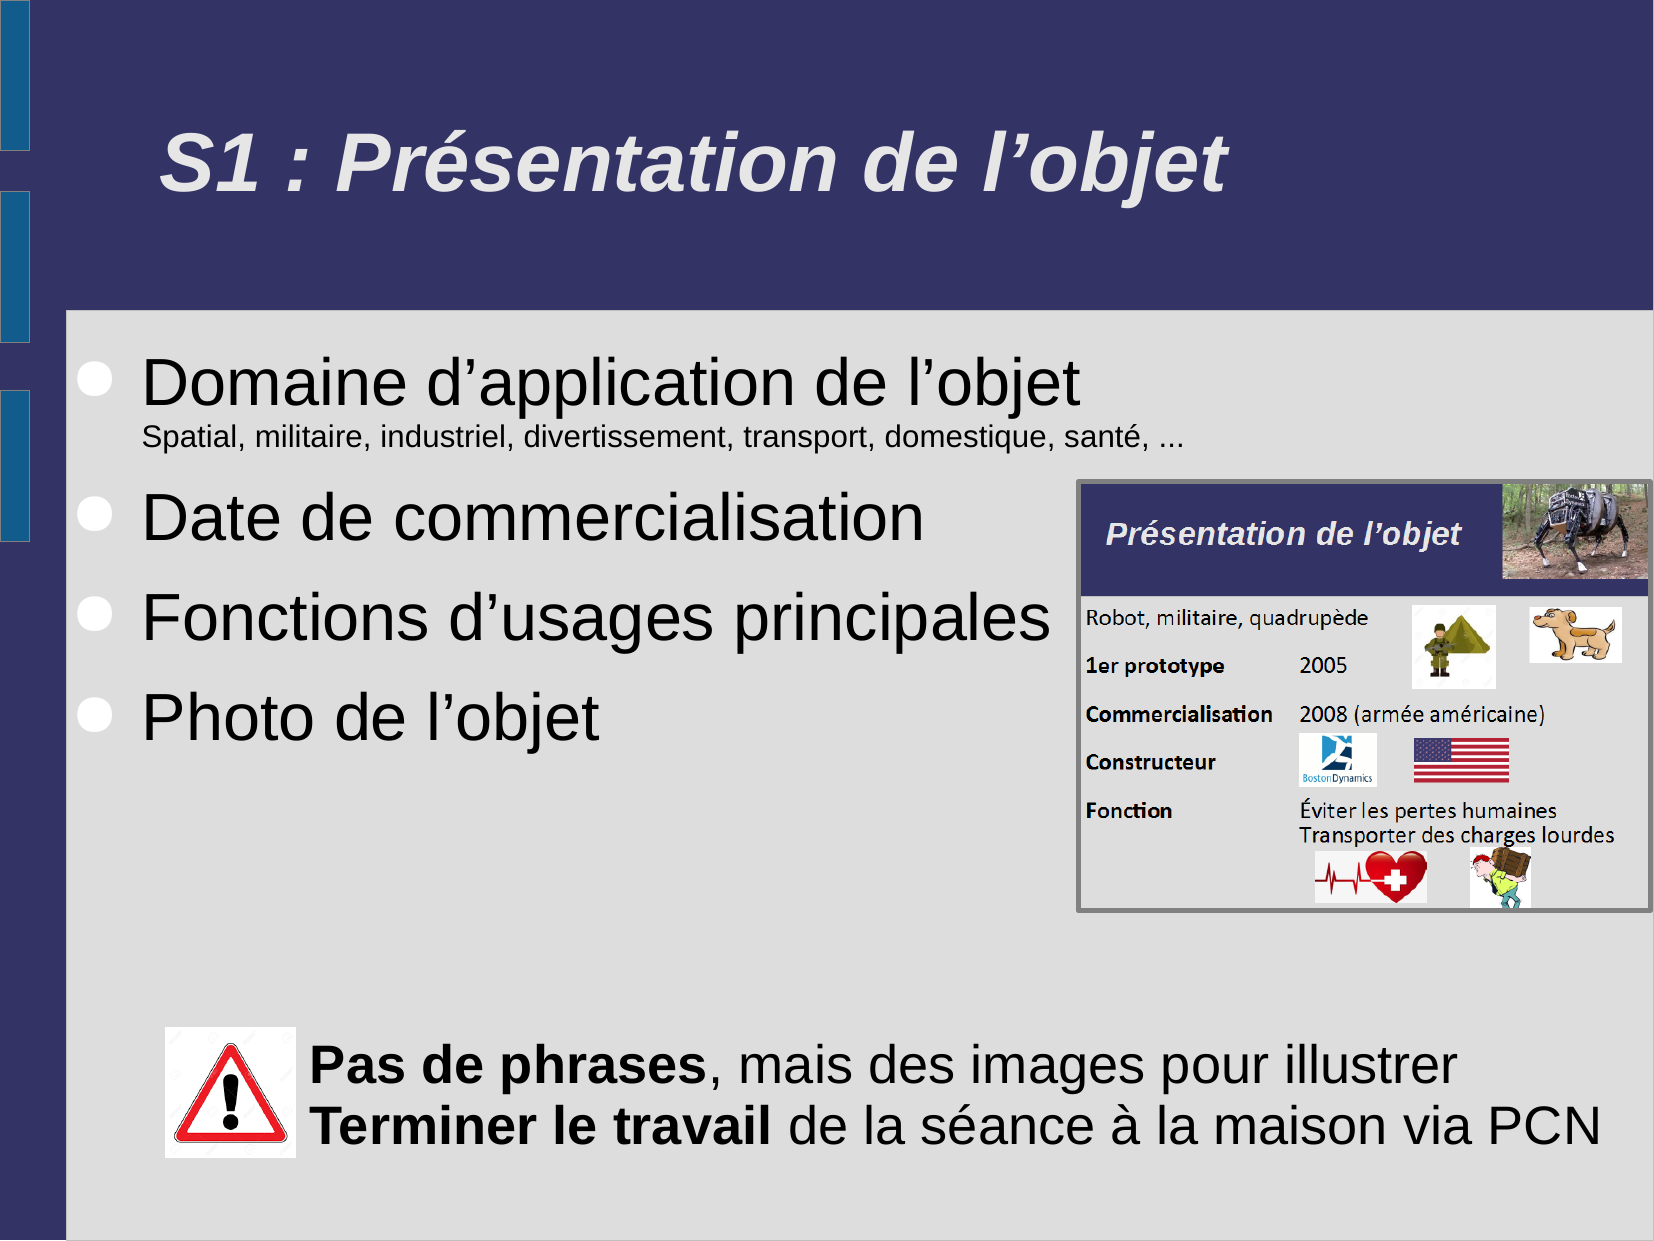

# S1 : Présentation de l’objet
Domaine d’application de l’objet
Spatial, militaire, industriel, divertissement, transport, domestique, santé, ...
Date de commercialisation
Fonctions d’usages principales
Photo de l’objet
Pas de phrases, mais des images pour illustrer
Terminer le travail de la séance à la maison via PCN